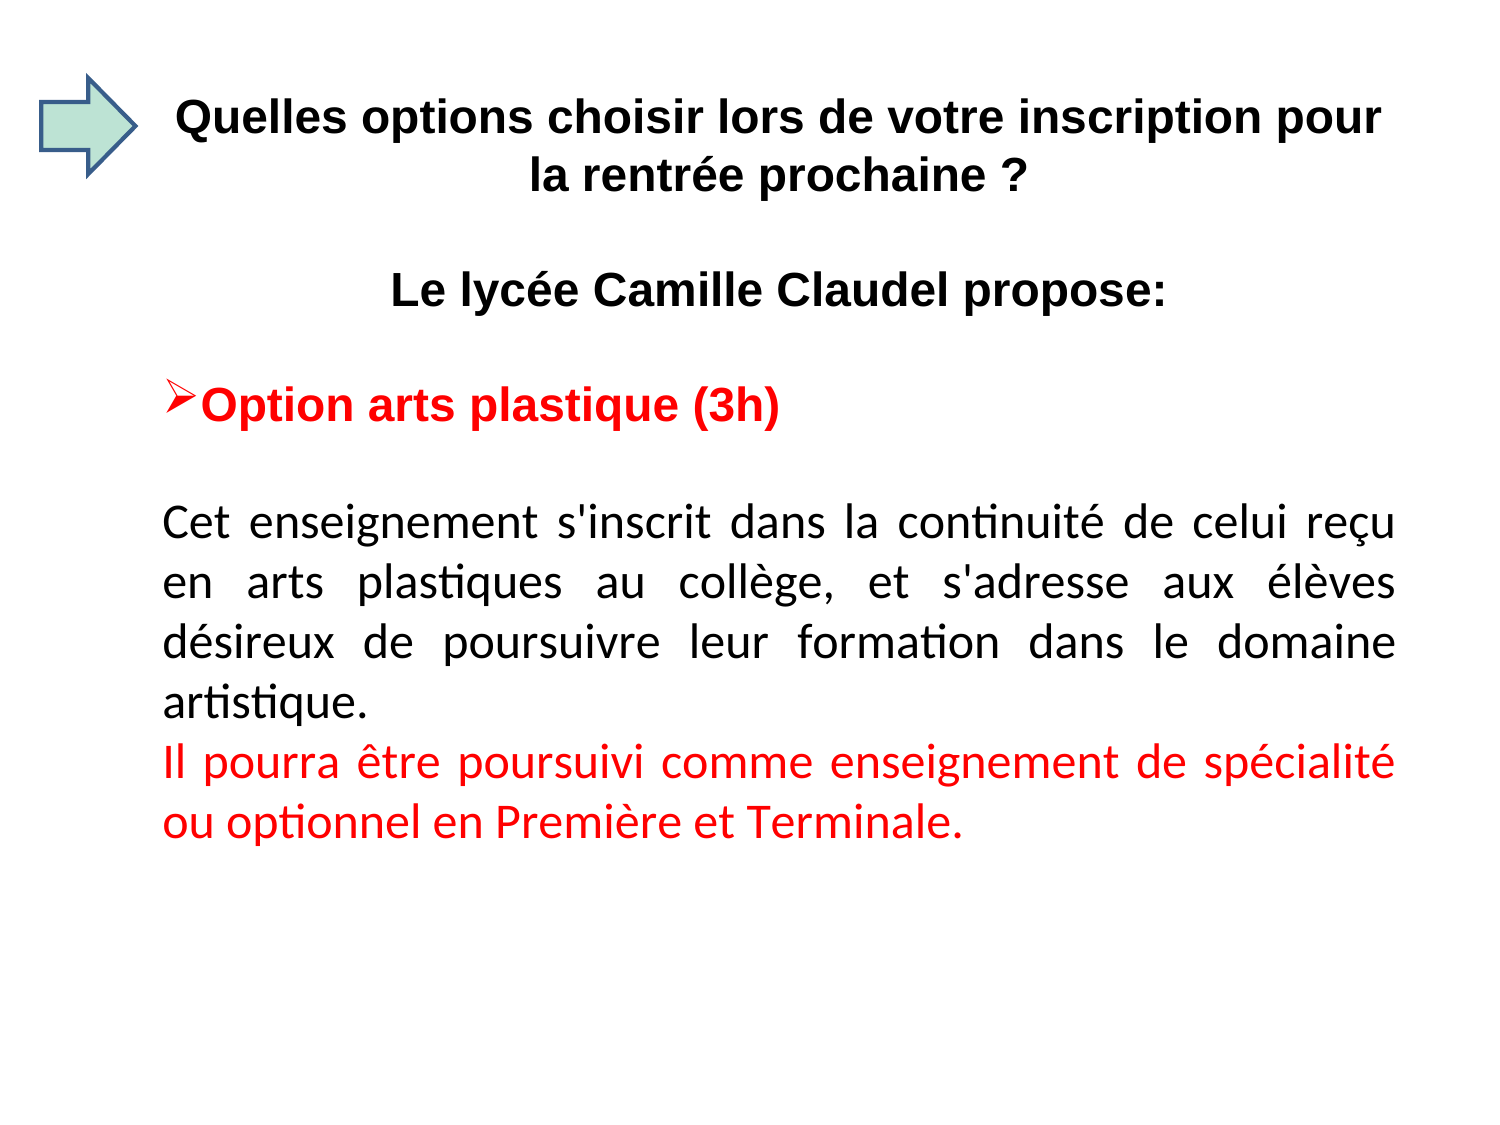

Quelles options choisir lors de votre inscription pour la rentrée prochaine ?
Le lycée Camille Claudel propose:
Option arts plastique (3h)
Cet enseignement s'inscrit dans la continuité de celui reçu en arts plastiques au collège, et s'adresse aux élèves désireux de poursuivre leur formation dans le domaine artistique.
Il pourra être poursuivi comme enseignement de spécialité ou optionnel en Première et Terminale.